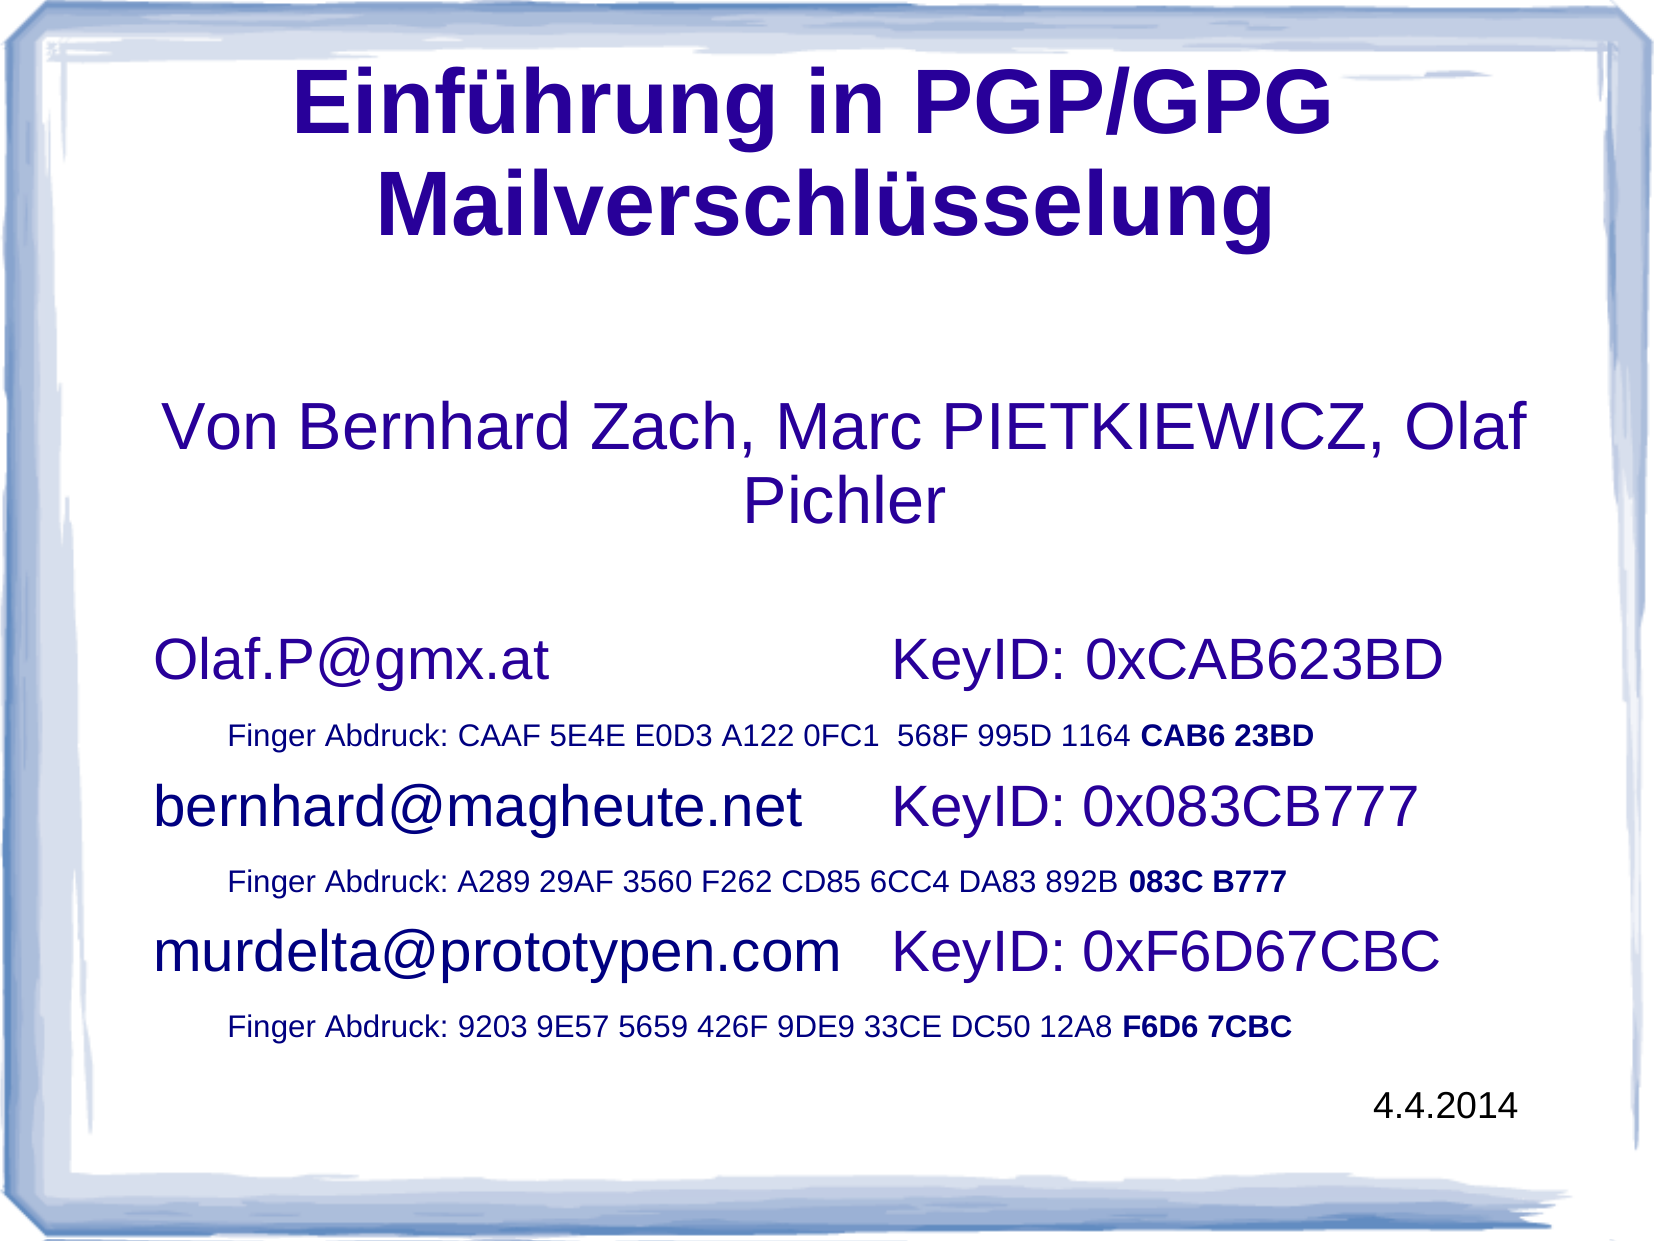

# Einführung in PGP/GPG Mailverschlüsselung
Von Bernhard Zach, Marc PIETKIEWICZ, Olaf Pichler
Olaf.P@gmx.at					KeyID: 0xCAB623BD
	Finger Abdruck: CAAF 5E4E E0D3 A122 0FC1 568F 995D 1164 CAB6 23BD
bernhard@magheute.net		KeyID: 0x083CB777
	Finger Abdruck: A289 29AF 3560 F262 CD85 6CC4 DA83 892B 083C B777
murdelta@prototypen.com	KeyID: 0xF6D67CBC
	Finger Abdruck: 9203 9E57 5659 426F 9DE9 33CE DC50 12A8 F6D6 7CBC
4.4.2014